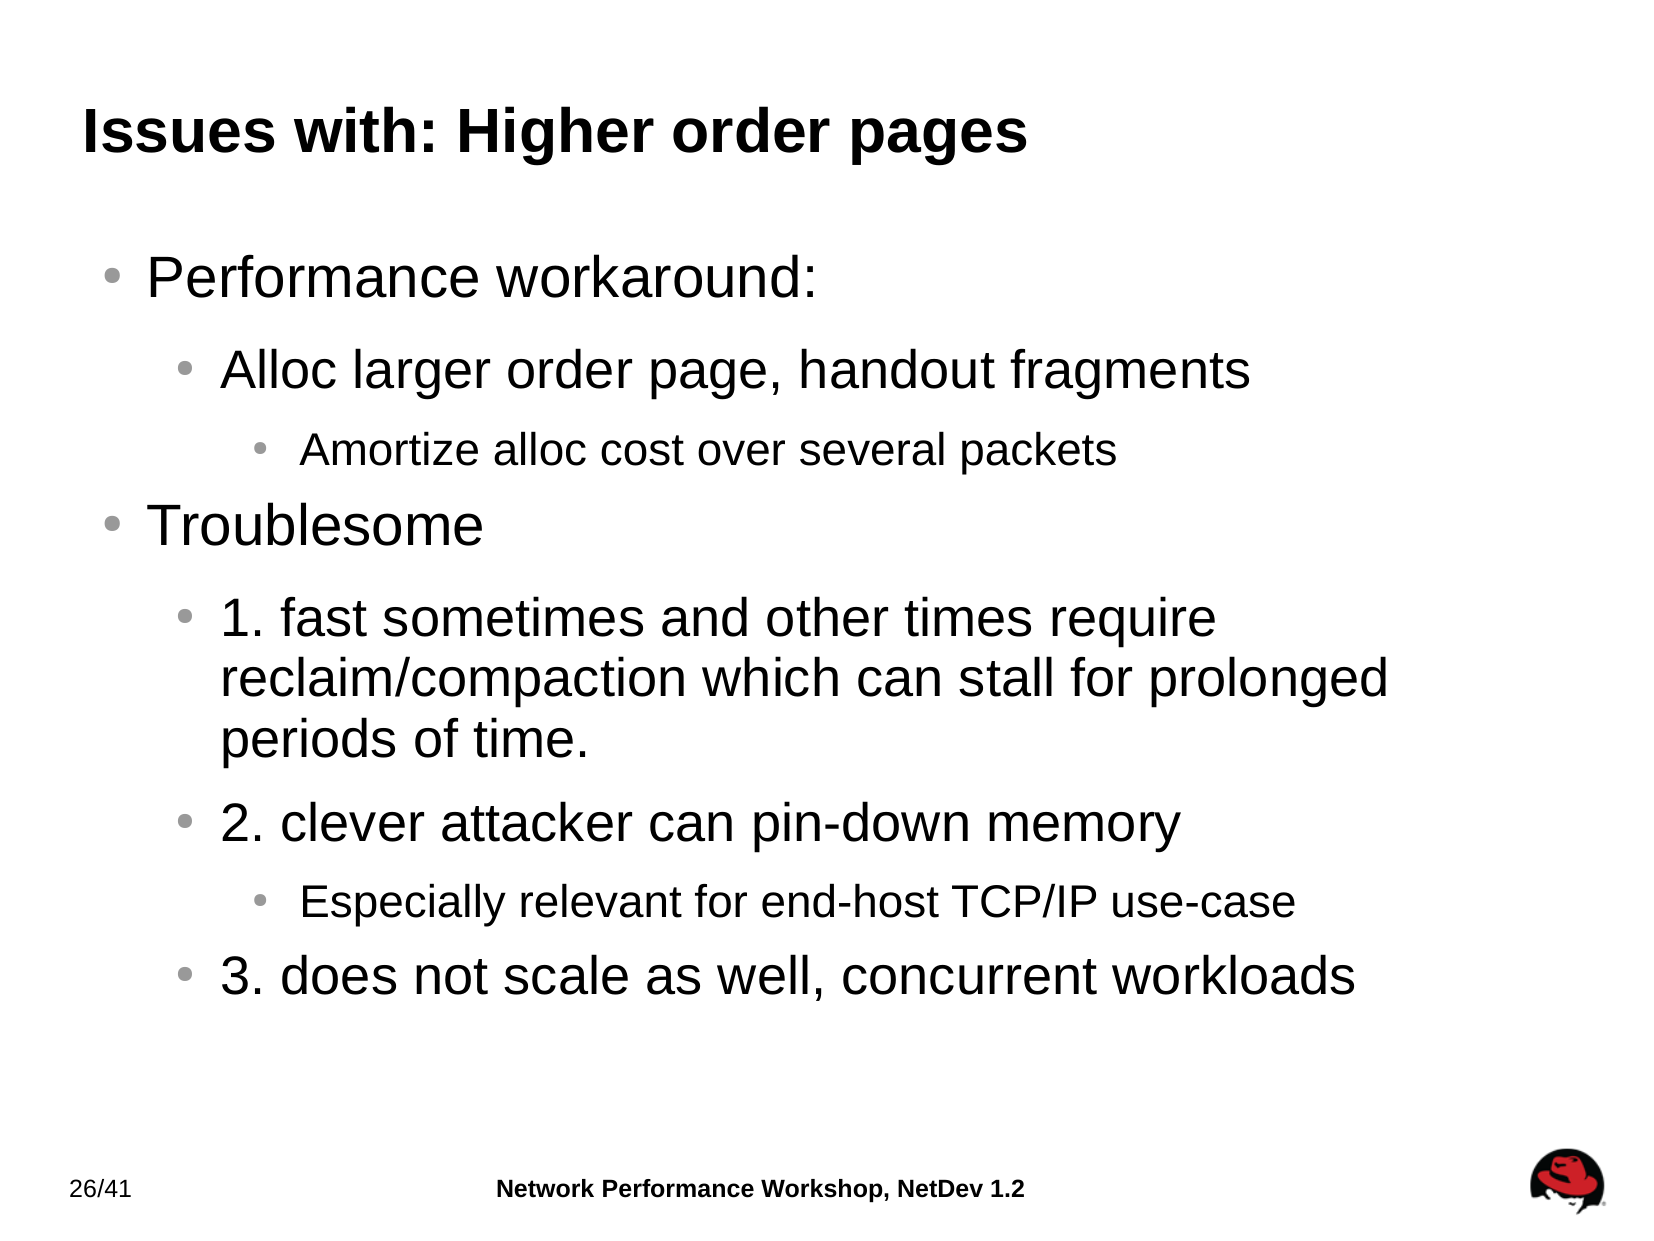

# Issues with: Higher order pages
Performance workaround:
Alloc larger order page, handout fragments
Amortize alloc cost over several packets
Troublesome
1. fast sometimes and other times require reclaim/compaction which can stall for prolonged periods of time.
2. clever attacker can pin-down memory
Especially relevant for end-host TCP/IP use-case
3. does not scale as well, concurrent workloads